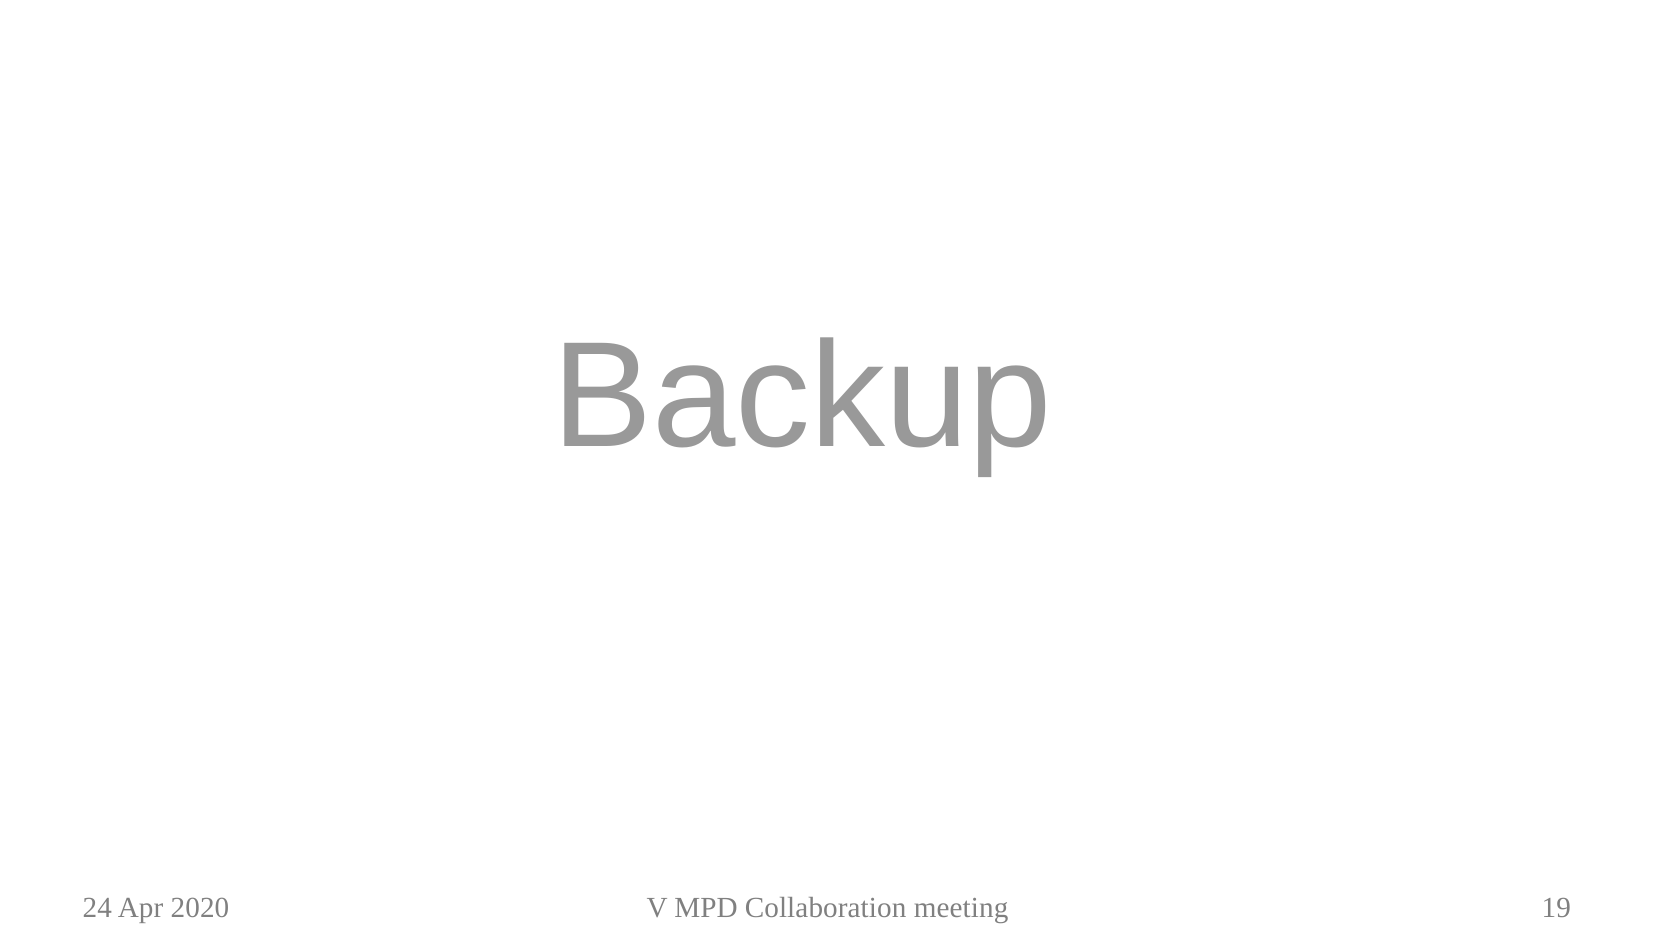

# Backup
24 Apr 2020
V MPD Collaboration meeting
19